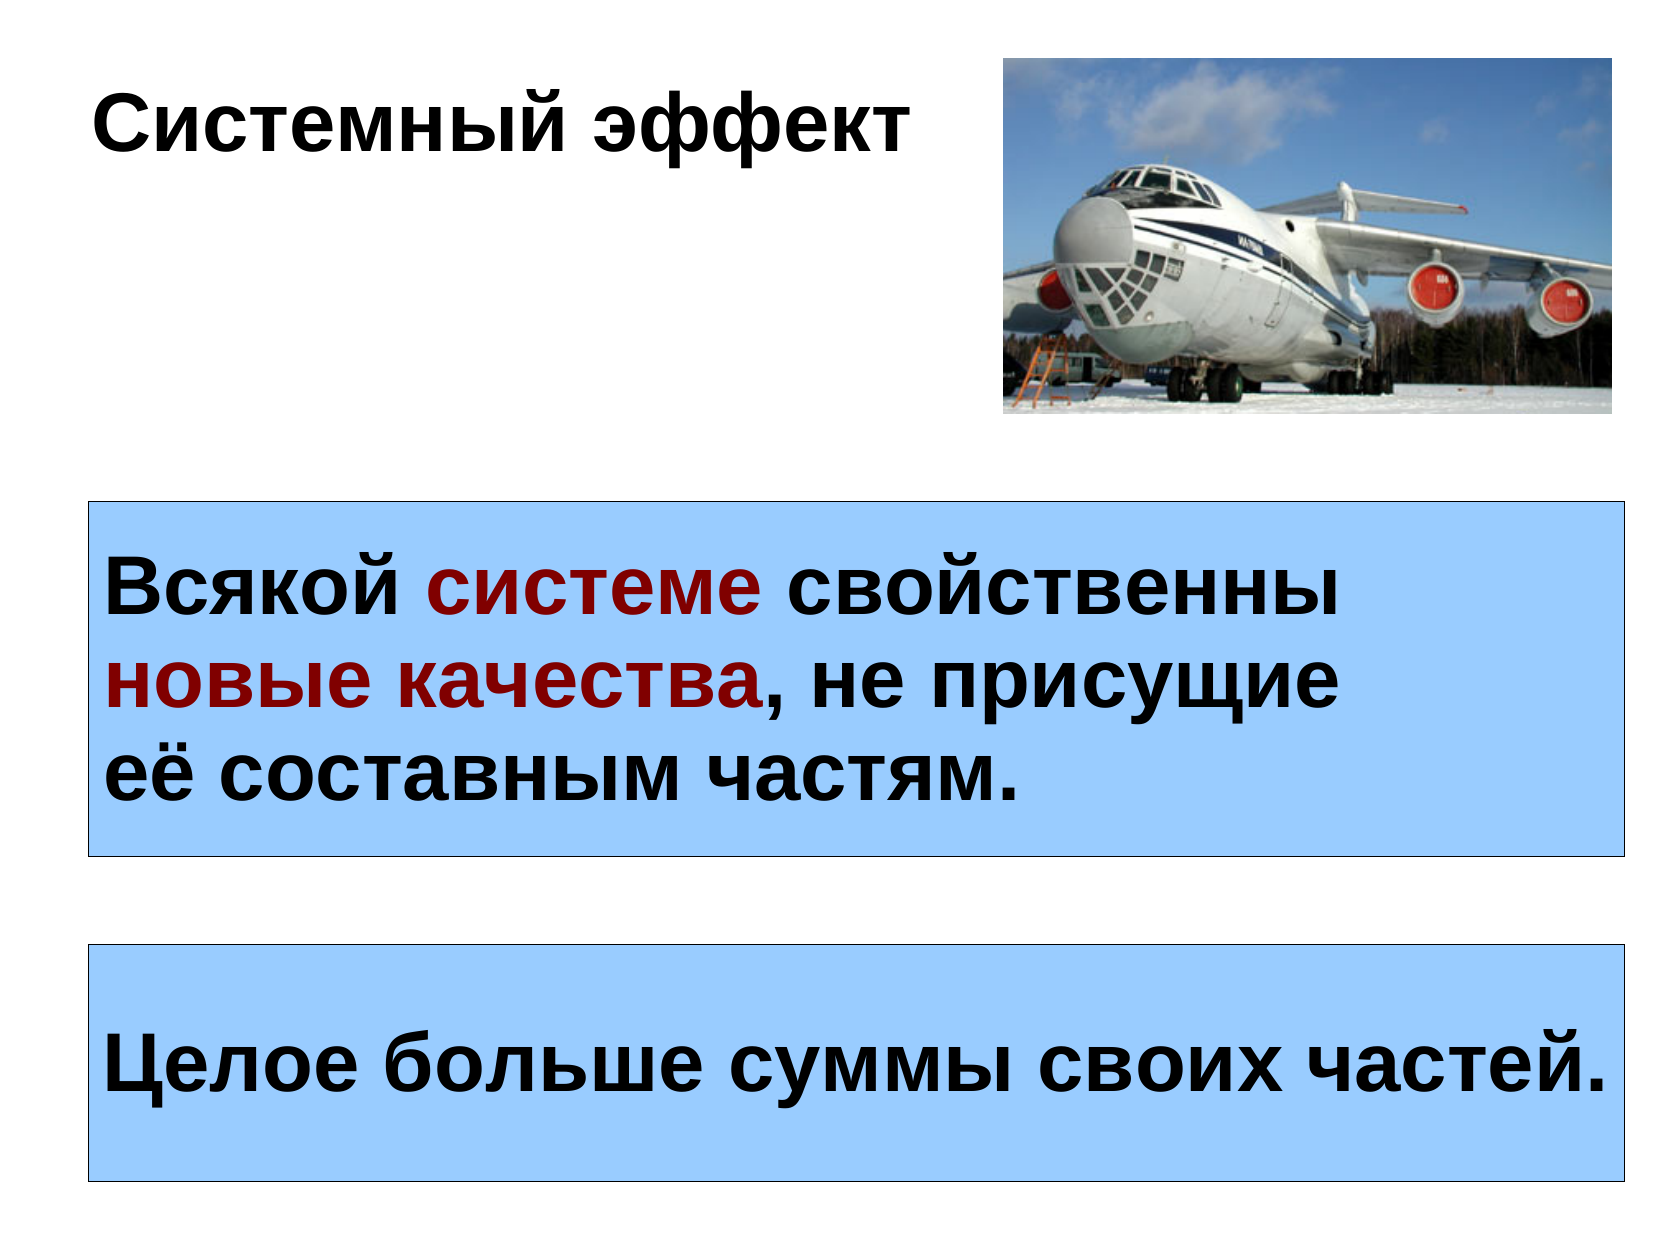

Системный эффект
Всякой системе свойственны
новые качества, не присущие
её составным частям.
Целое больше суммы своих частей.